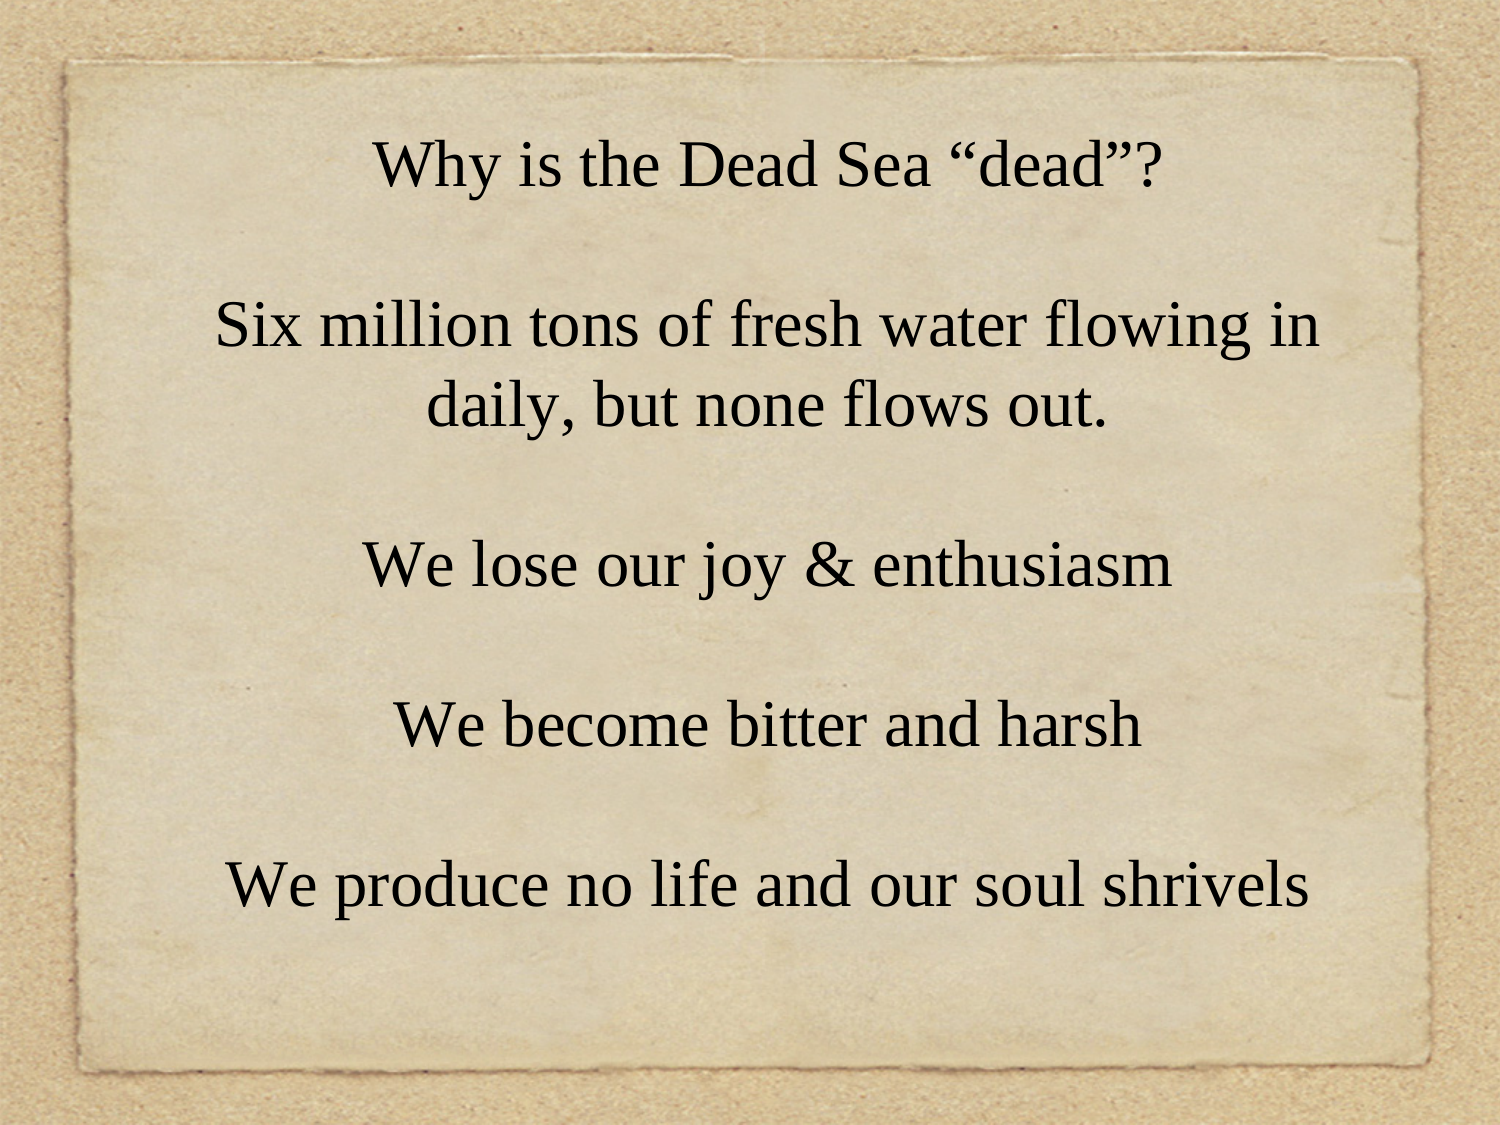

Why is the Dead Sea “dead”?
Six million tons of fresh water flowing in daily, but none flows out.
We lose our joy & enthusiasm
We become bitter and harsh
We produce no life and our soul shrivels